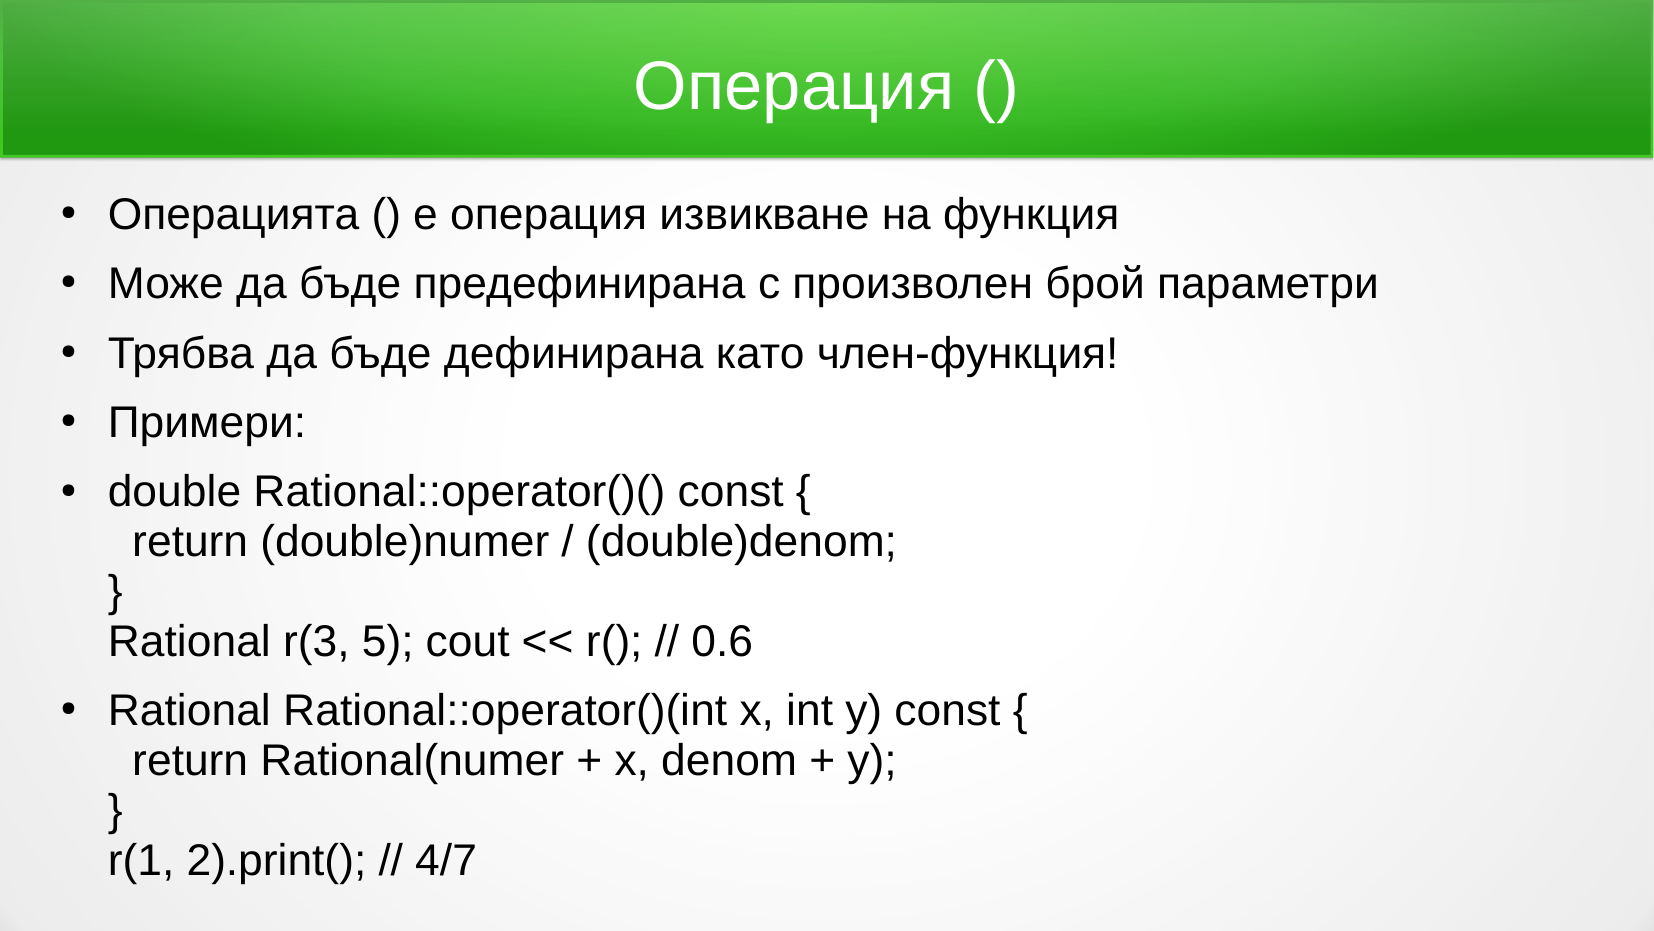

# Операция ()
Операцията () е операция извикване на функция
Може да бъде предефинирана с произволен брой параметри
Трябва да бъде дефинирана като член-функция!
Примери:
double Rational::operator()() const {
 return (double)numer / (double)denom;
}
Rational r(3, 5); cout << r(); // 0.6
Rational Rational::operator()(int x, int y) const {
 return Rational(numer + x, denom + y);
}
r(1, 2).print(); // 4/7